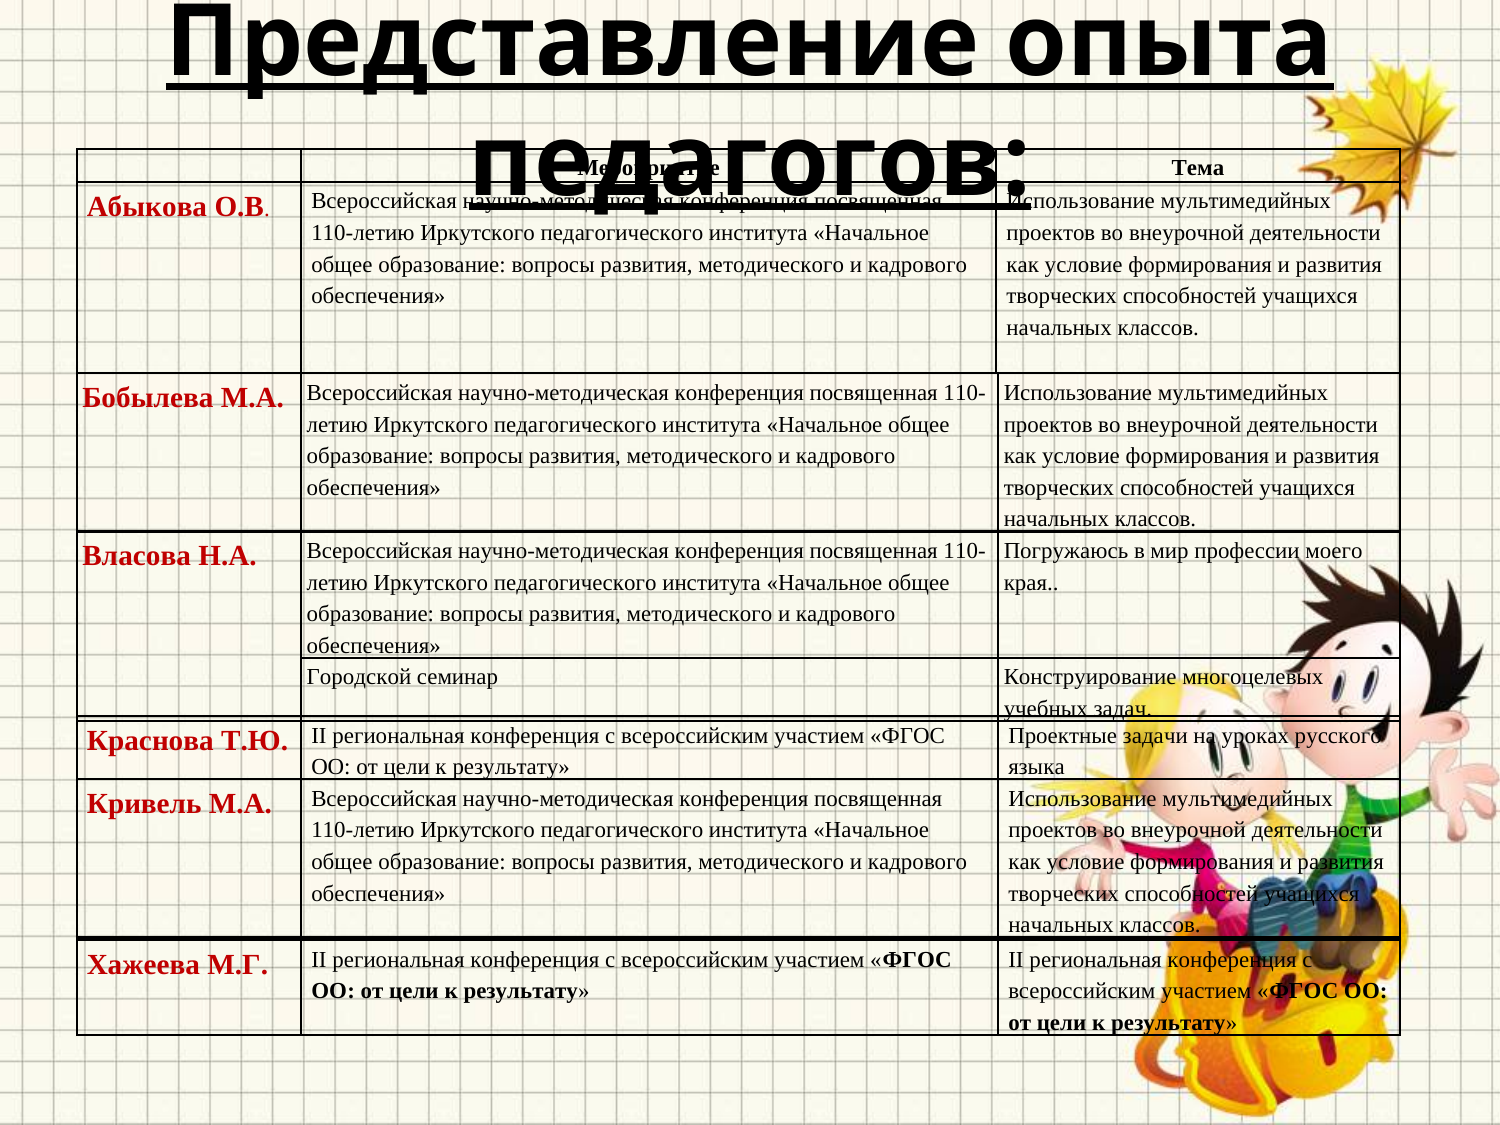

# Представление опыта педагогов:
Мероприятие
Тема
Абыкова О.В.
Всероссийская научно-методическая конференция посвященная 110-летию Иркутского педагогического института «Начальное общее образование: вопросы развития, методического и кадрового обеспечения»
Использование мультимедийных проектов во внеурочной деятельности как условие формирования и развития творческих способностей учащихся начальных классов.
Бобылева М.А.
Всероссийская научно-методическая конференция посвященная 110-летию Иркутского педагогического института «Начальное общее образование: вопросы развития, методического и кадрового обеспечения»
Использование мультимедийных проектов во внеурочной деятельности как условие формирования и развития творческих способностей учащихся начальных классов.
Власова Н.А.
Всероссийская научно-методическая конференция посвященная 110-летию Иркутского педагогического института «Начальное общее образование: вопросы развития, методического и кадрового обеспечения»
Погружаюсь в мир профессии моего края..
Городской семинар
Конструирование многоцелевых учебных задач.
Краснова Т.Ю.
II региональная конференция с всероссийским участием «ФГОС ОО: от цели к результату»
Проектные задачи на уроках русского языка
Кривель М.А.
Всероссийская научно-методическая конференция посвященная 110-летию Иркутского педагогического института «Начальное общее образование: вопросы развития, методического и кадрового обеспечения»
Использование мультимедийных проектов во внеурочной деятельности как условие формирования и развития творческих способностей учащихся начальных классов.
Хажеева М.Г.
II региональная конференция с всероссийским участием «ФГОС ОО: от цели к результату»
II региональная конференция с всероссийским участием «ФГОС ОО: от цели к результату»